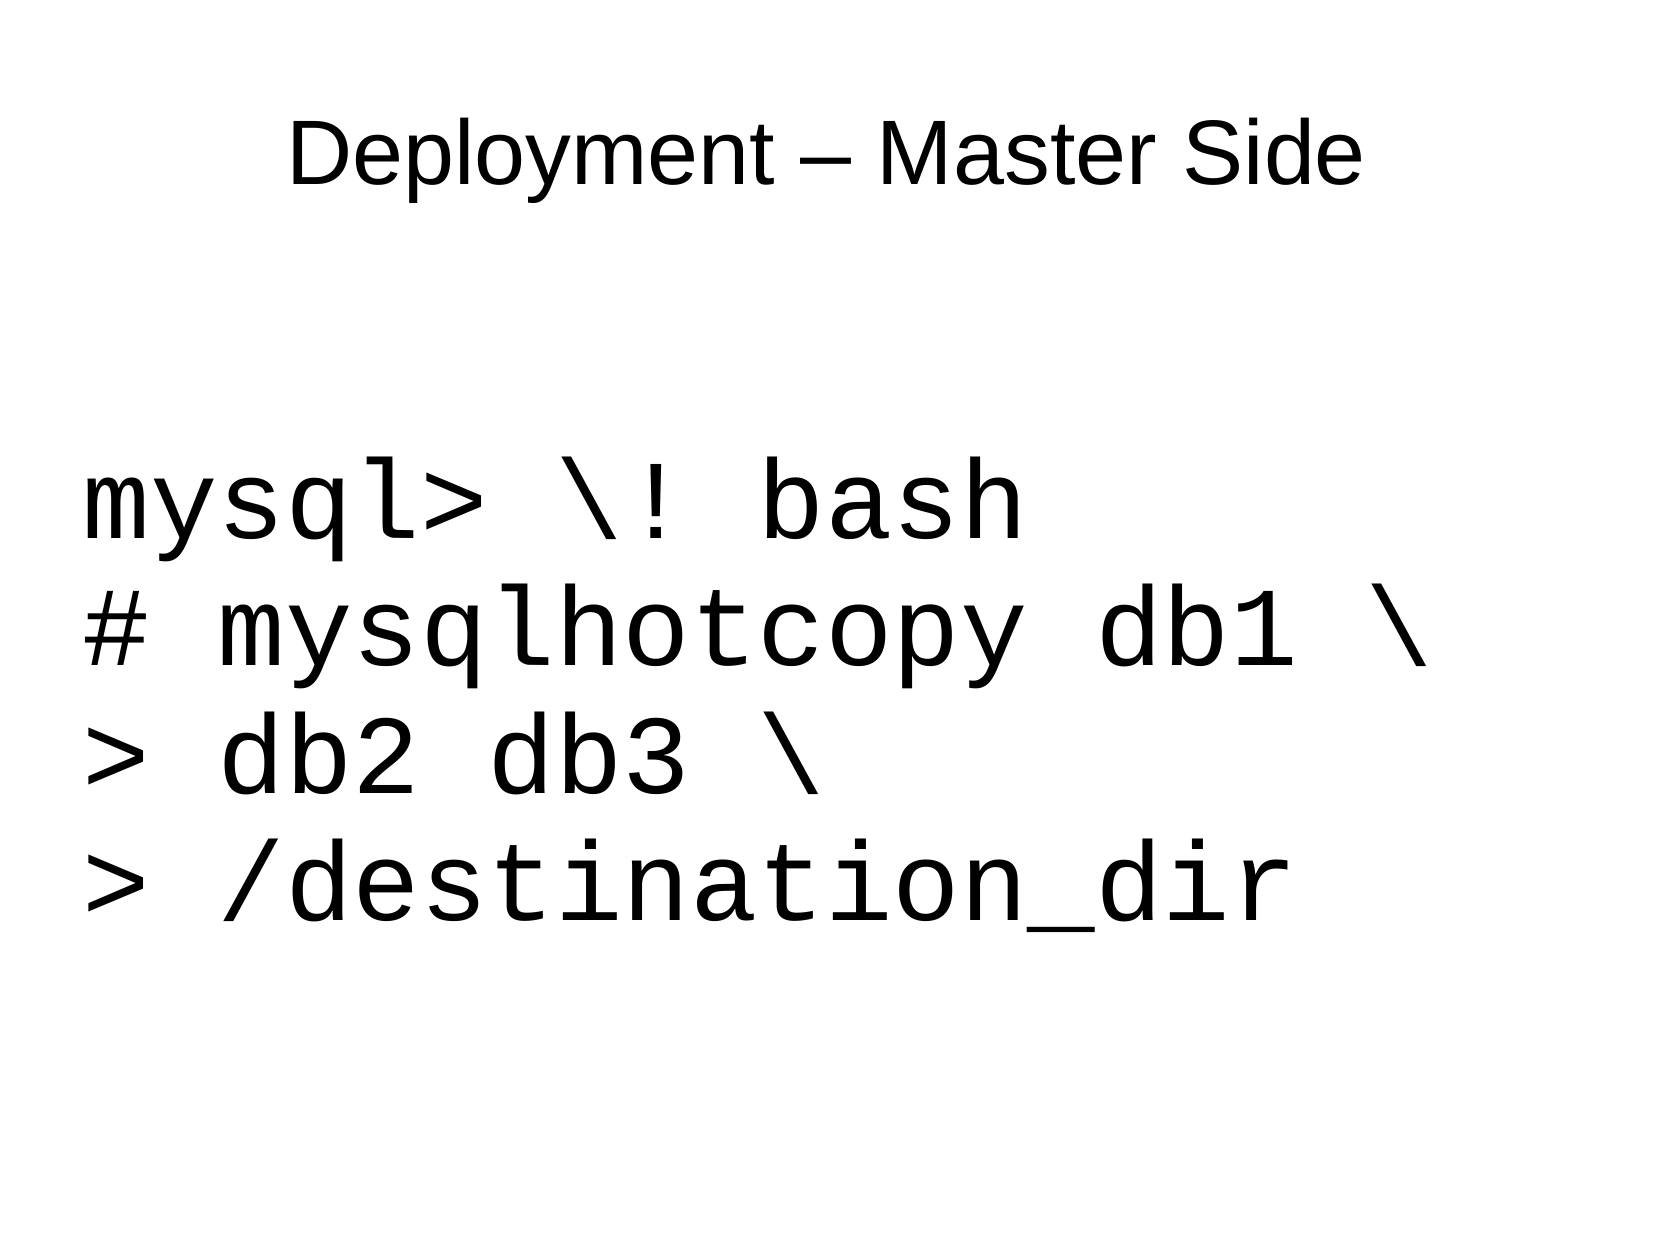

# Deployment – Master Side
mysql> \! bash
# mysqlhotcopy db1 \
> db2 db3 \
> /destination_dir